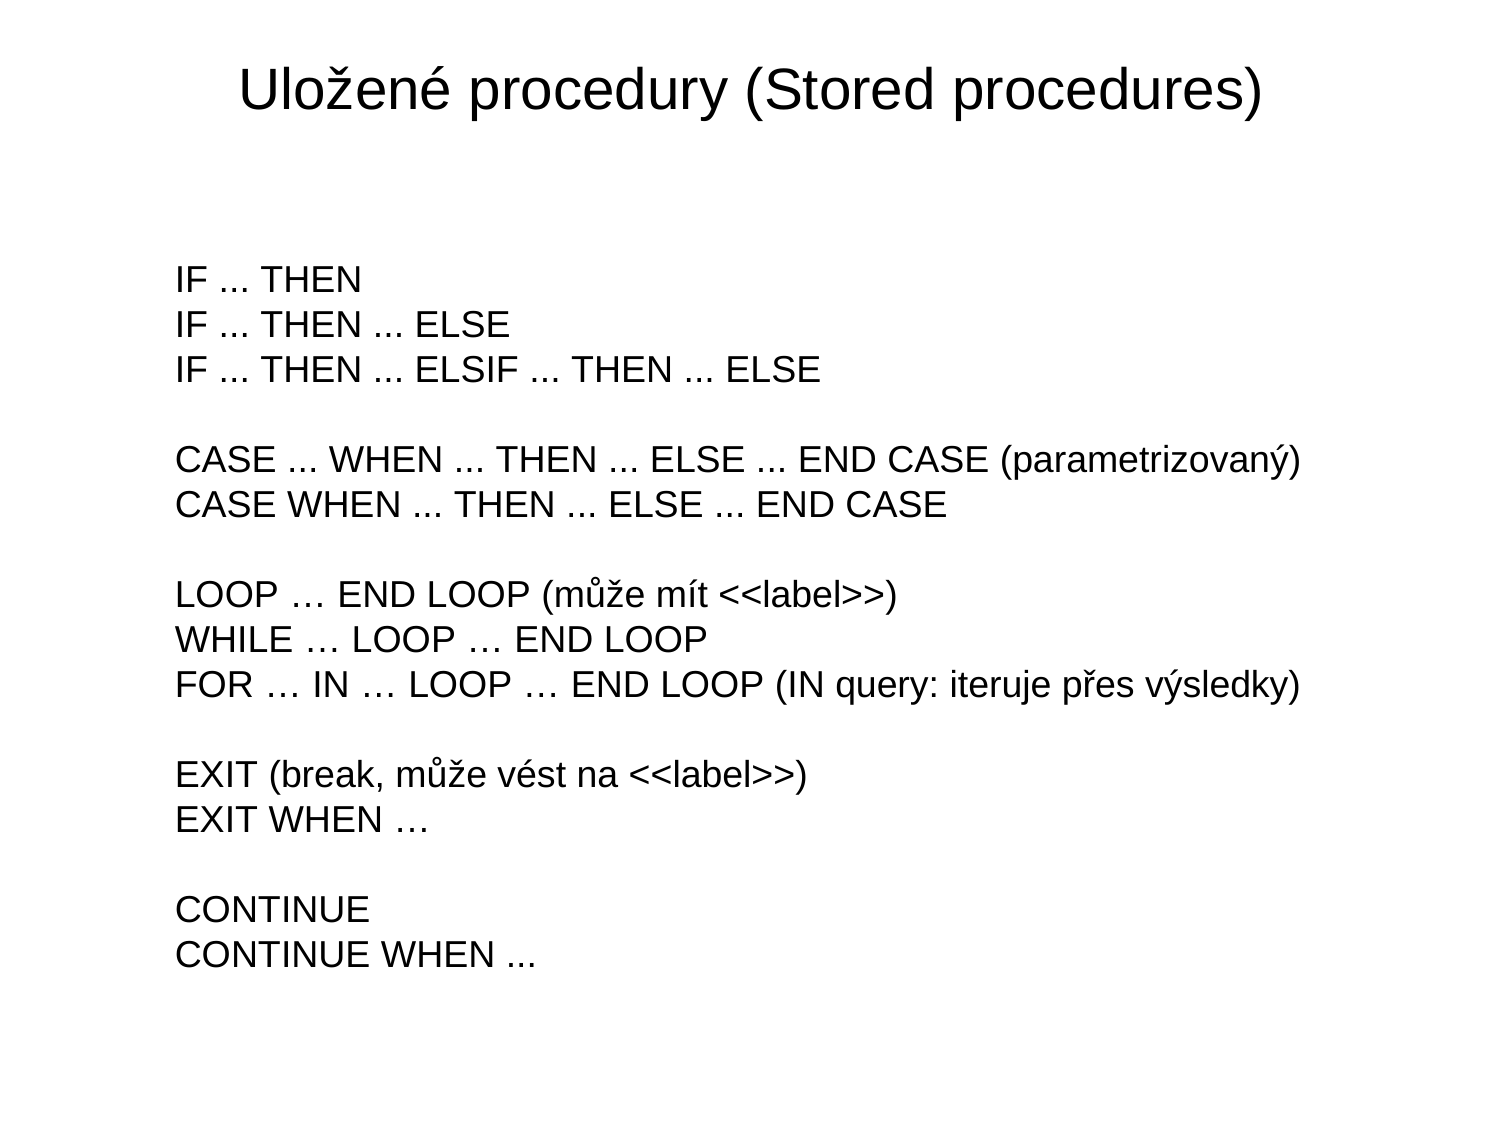

# Uložené procedury (Stored procedures)
 IF ... THEN
 IF ... THEN ... ELSE
 IF ... THEN ... ELSIF ... THEN ... ELSE
 CASE ... WHEN ... THEN ... ELSE ... END CASE (parametrizovaný)
 CASE WHEN ... THEN ... ELSE ... END CASE
 LOOP … END LOOP (může mít <<label>>)
 WHILE … LOOP … END LOOP
 FOR … IN … LOOP … END LOOP (IN query: iteruje přes výsledky)
 EXIT (break, může vést na <<label>>)
 EXIT WHEN …
 CONTINUE
 CONTINUE WHEN ...